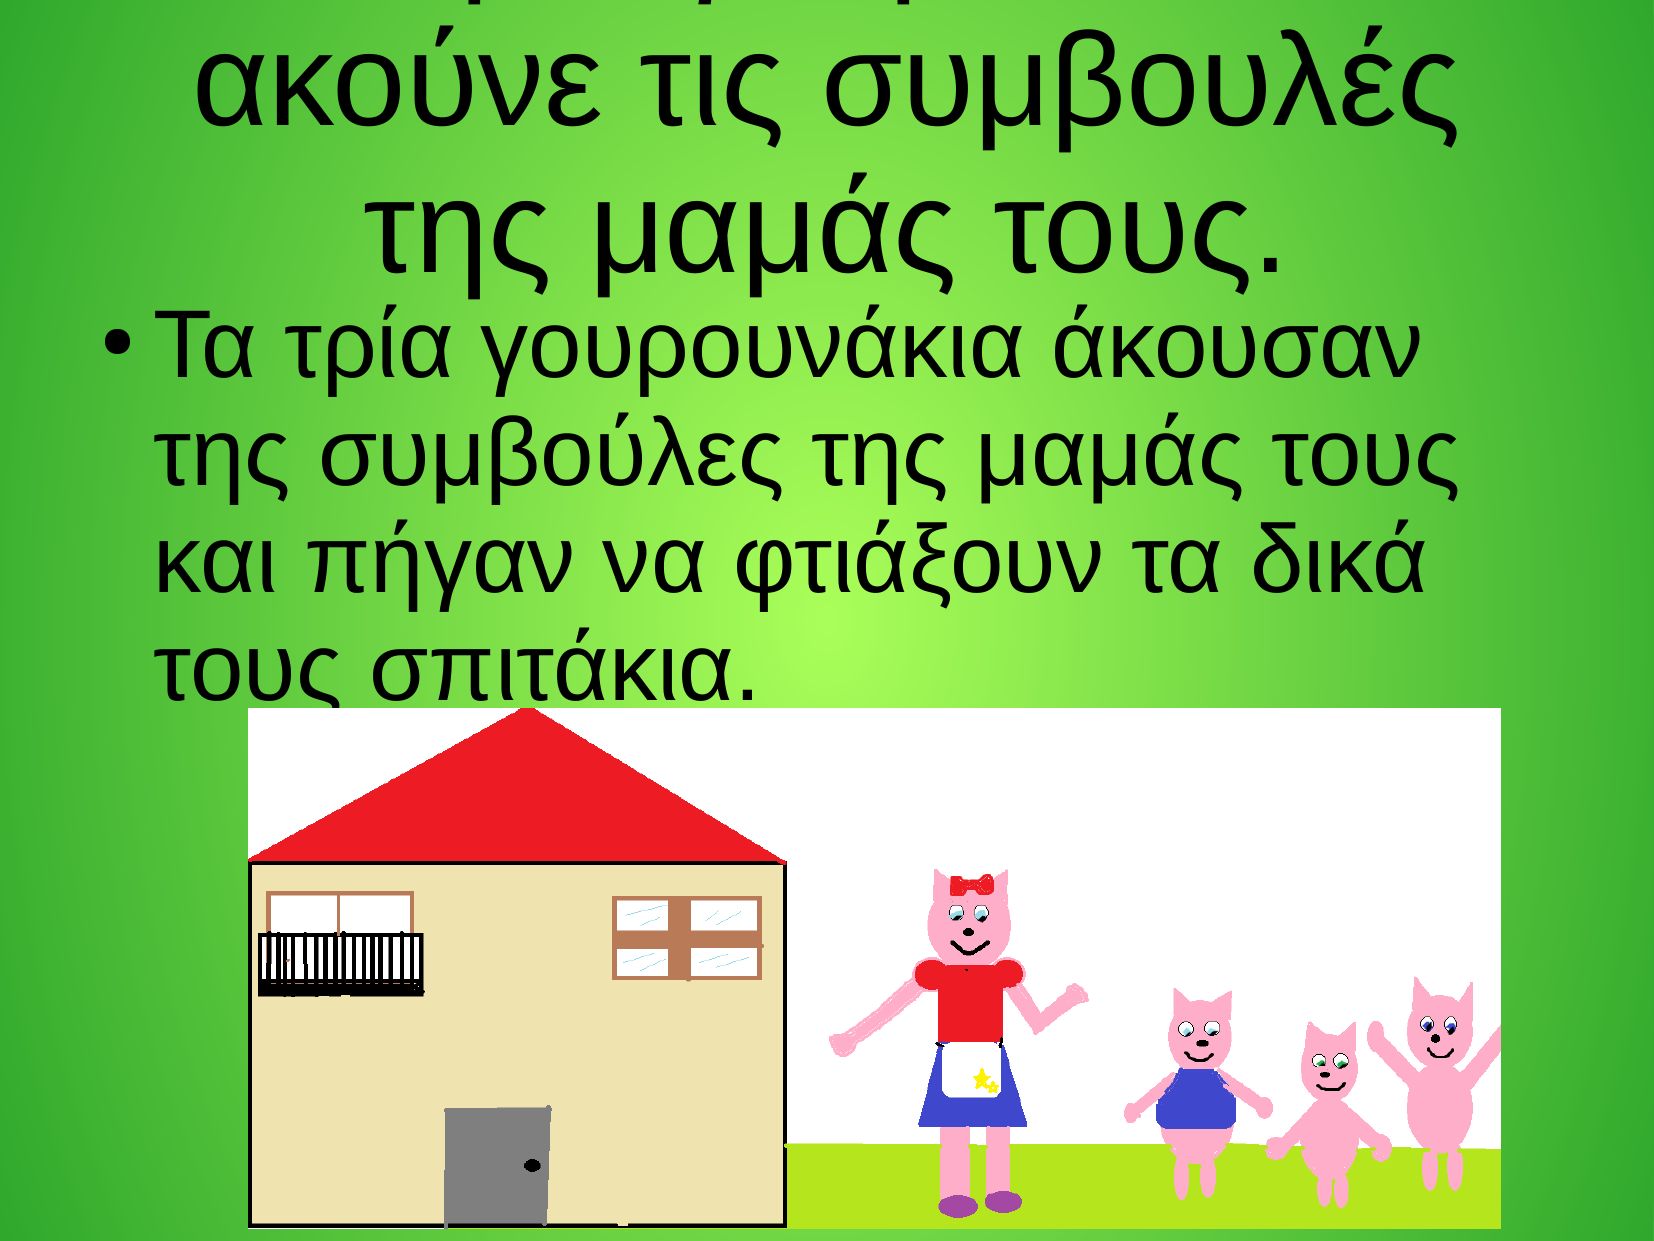

# Τα τρία γουρουνάκια ακούνε τις συμβουλές της μαμάς τους.
Τα τρία γουρουνάκια άκουσαν της συμβούλες της μαμάς τους και πήγαν να φτιάξουν τα δικά τους σπιτάκια.